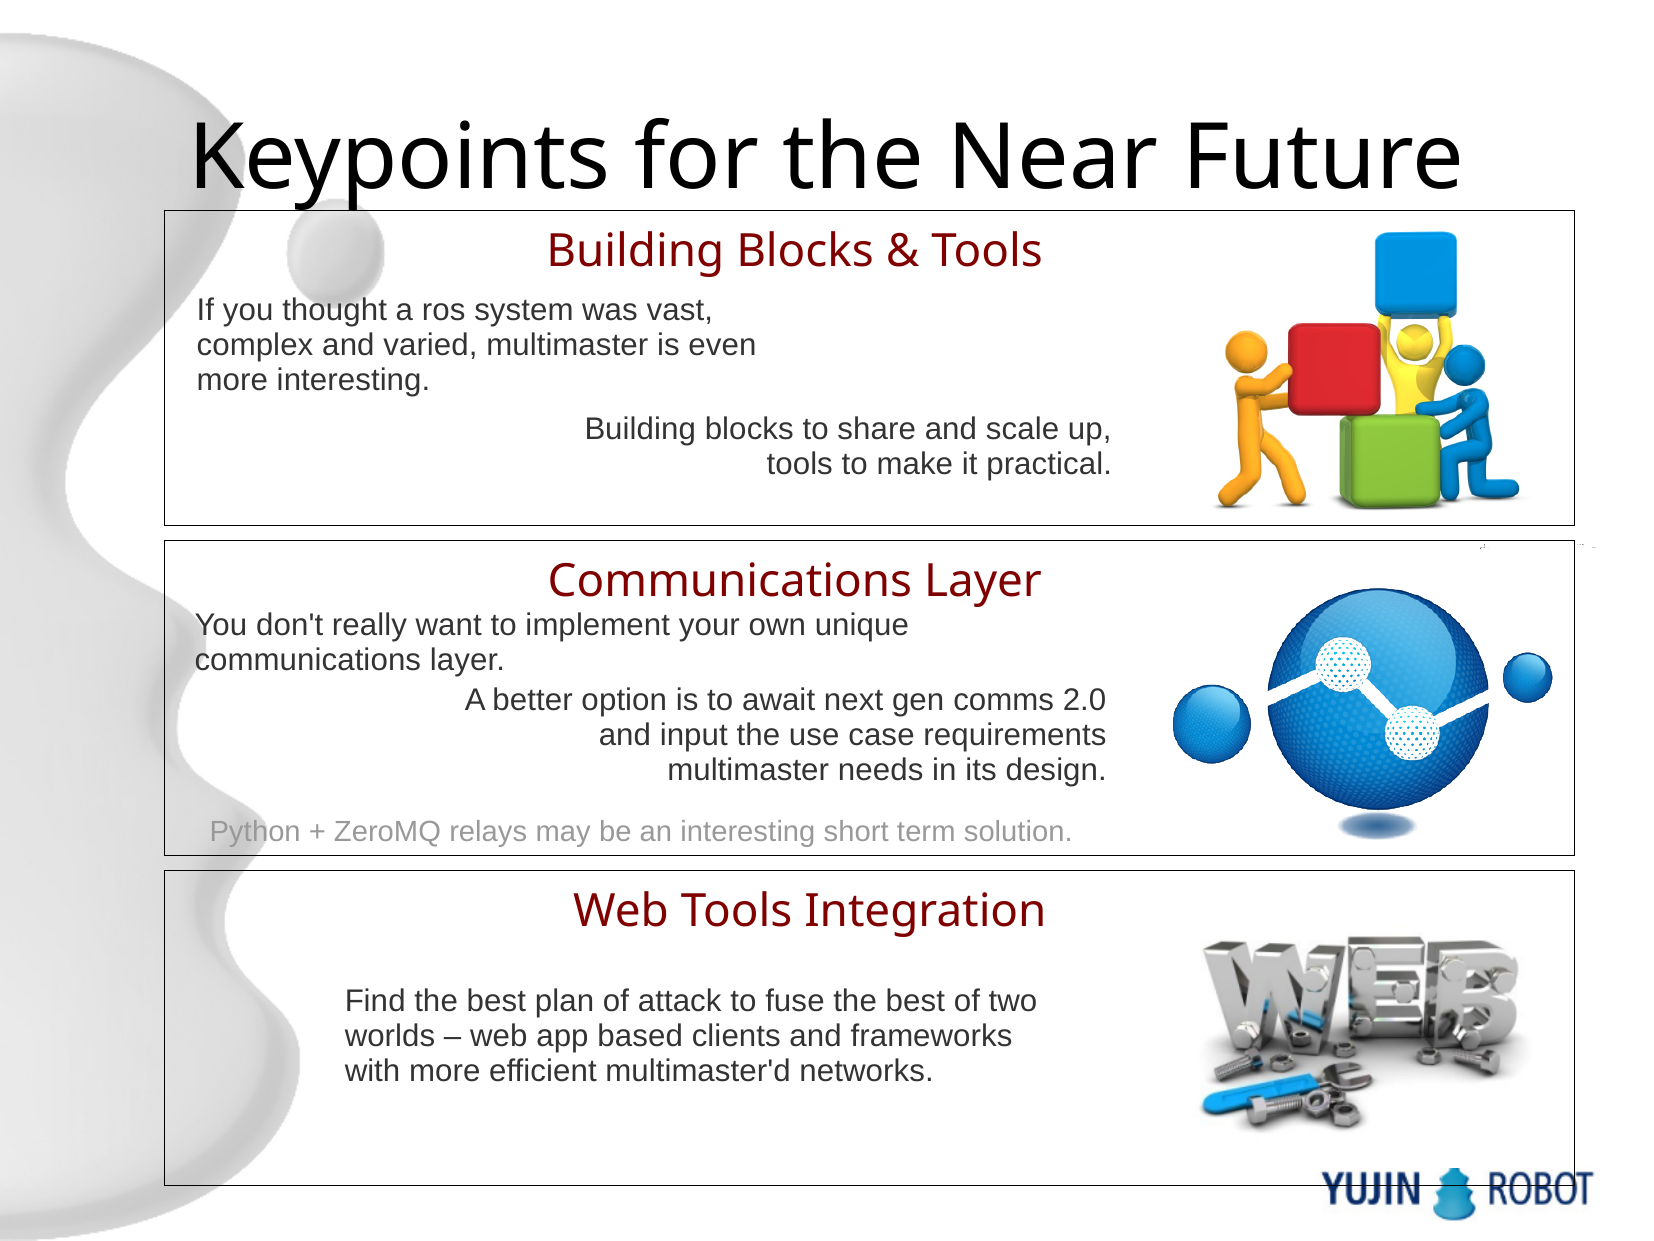

# Keypoints for the Near Future
Building Blocks & Tools
If you thought a ros system was vast, complex and varied, multimaster is even more interesting.
Building blocks to share and scale up, tools to make it practical.
Communications Layer
You don't really want to implement your own unique communications layer.
A better option is to await next gen comms 2.0 and input the use case requirements multimaster needs in its design.
Python + ZeroMQ relays may be an interesting short term solution.
Web Tools Integration
Find the best plan of attack to fuse the best of two worlds – web app based clients and frameworks with more efficient multimaster'd networks.